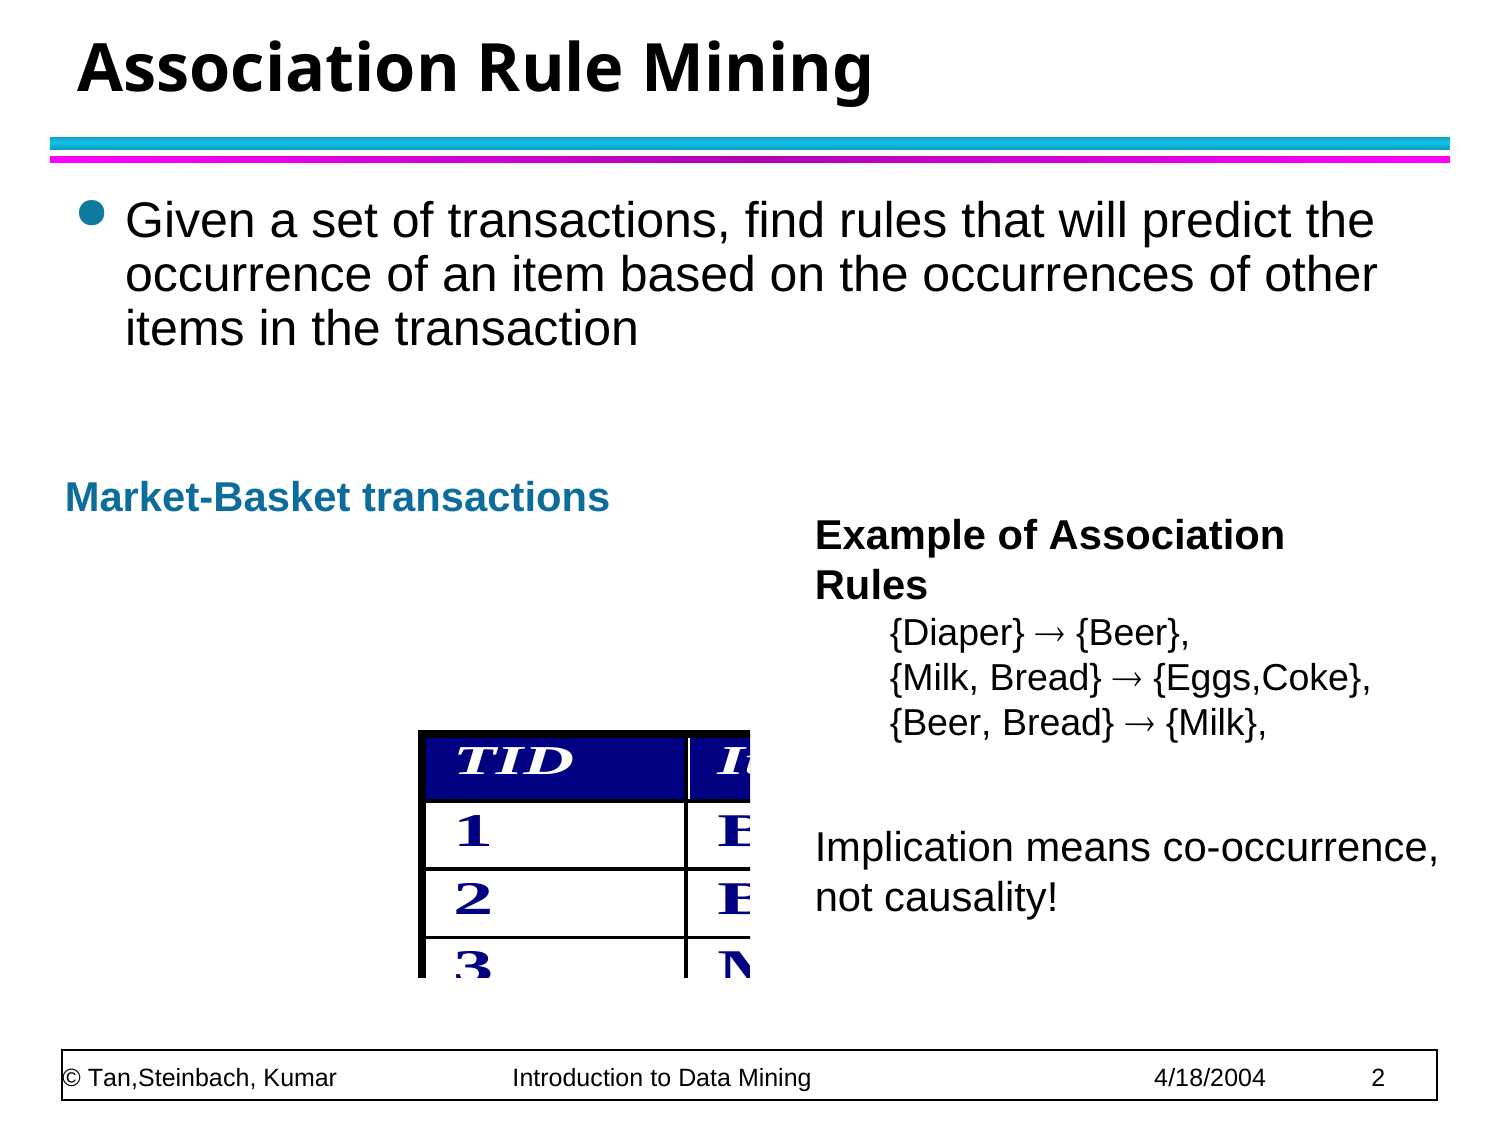

# Association Rule Mining
Given a set of transactions, find rules that will predict the occurrence of an item based on the occurrences of other items in the transaction
Market-Basket transactions
Example of Association Rules
{Diaper}  {Beer},
{Milk, Bread}  {Eggs,Coke},
{Beer, Bread}  {Milk},
Implication means co-occurrence, not causality!